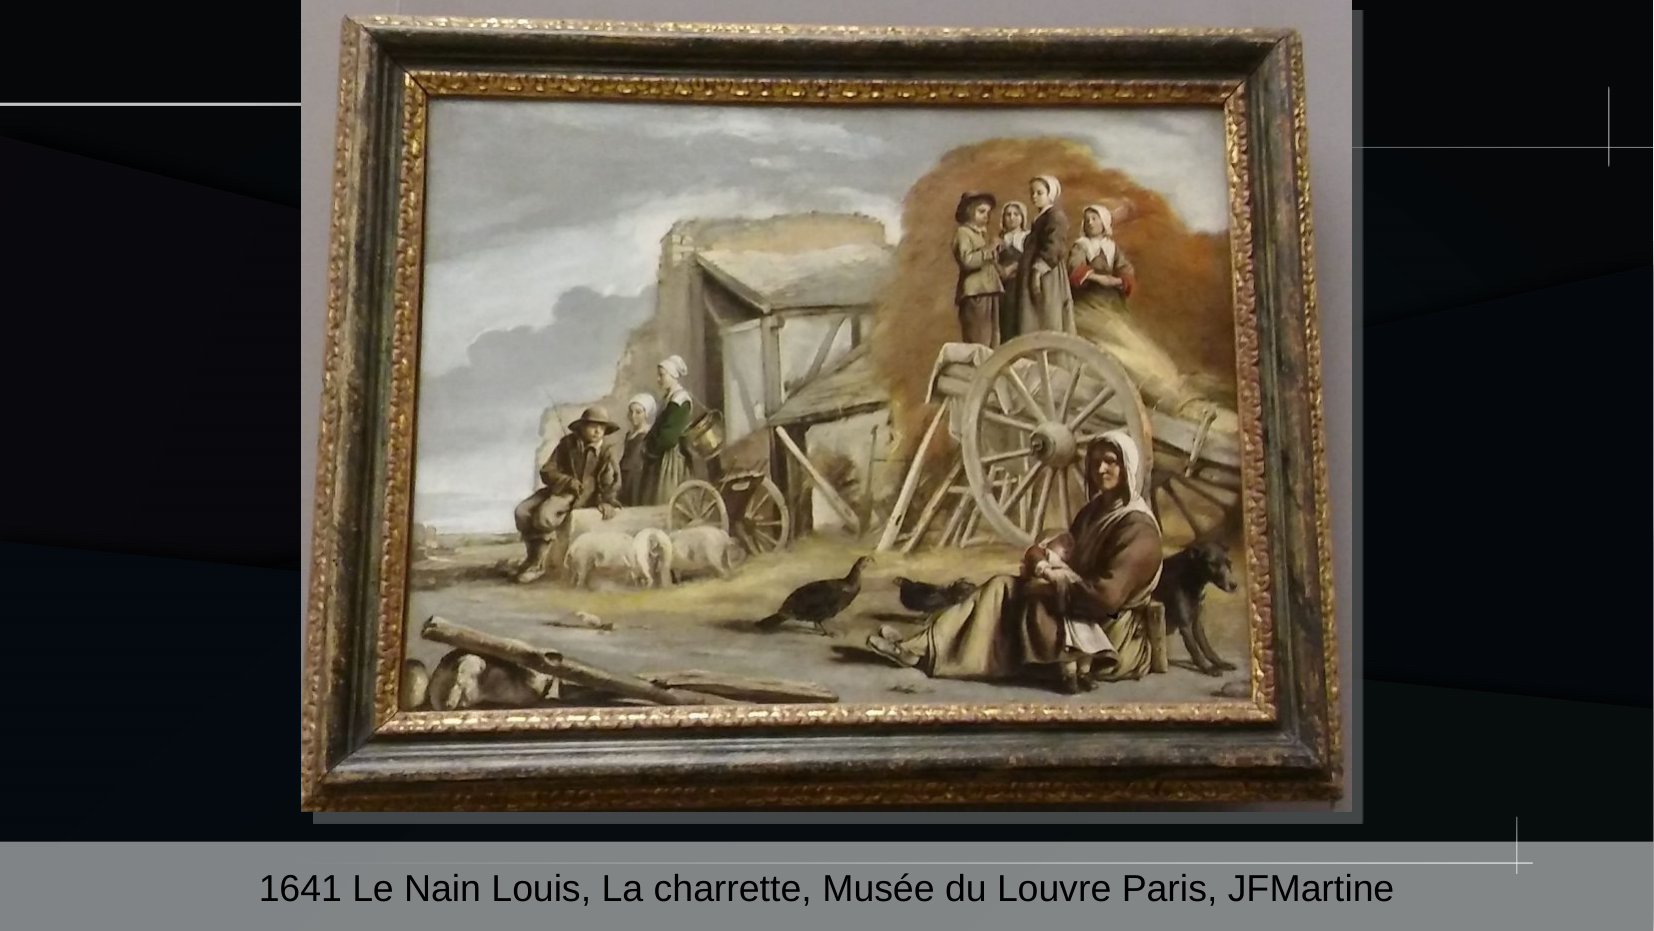

1641 Le Nain Louis, La charrette, Musée du Louvre Paris, JFMartine